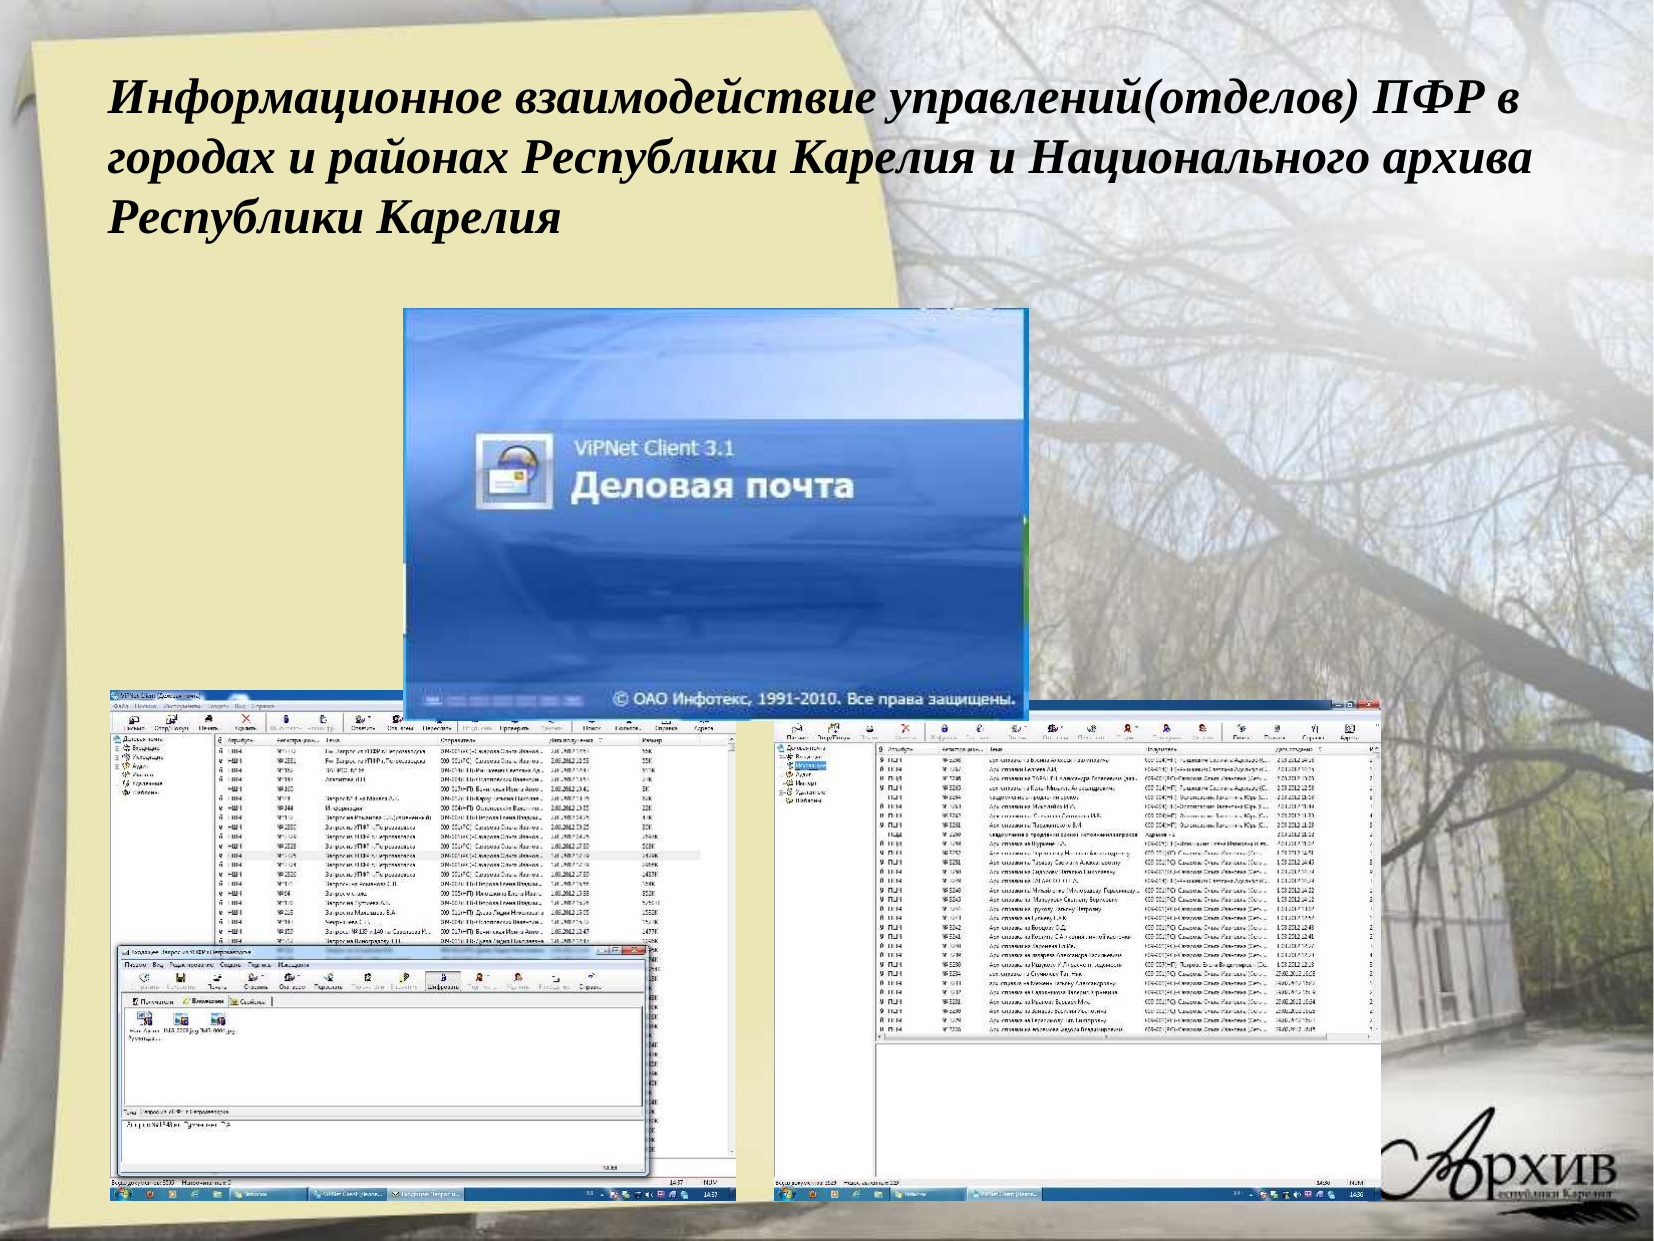

Информационное взаимодействие управлений(отделов) ПФР в городах и районах Республики Карелия и Национального архива Республики Карелия